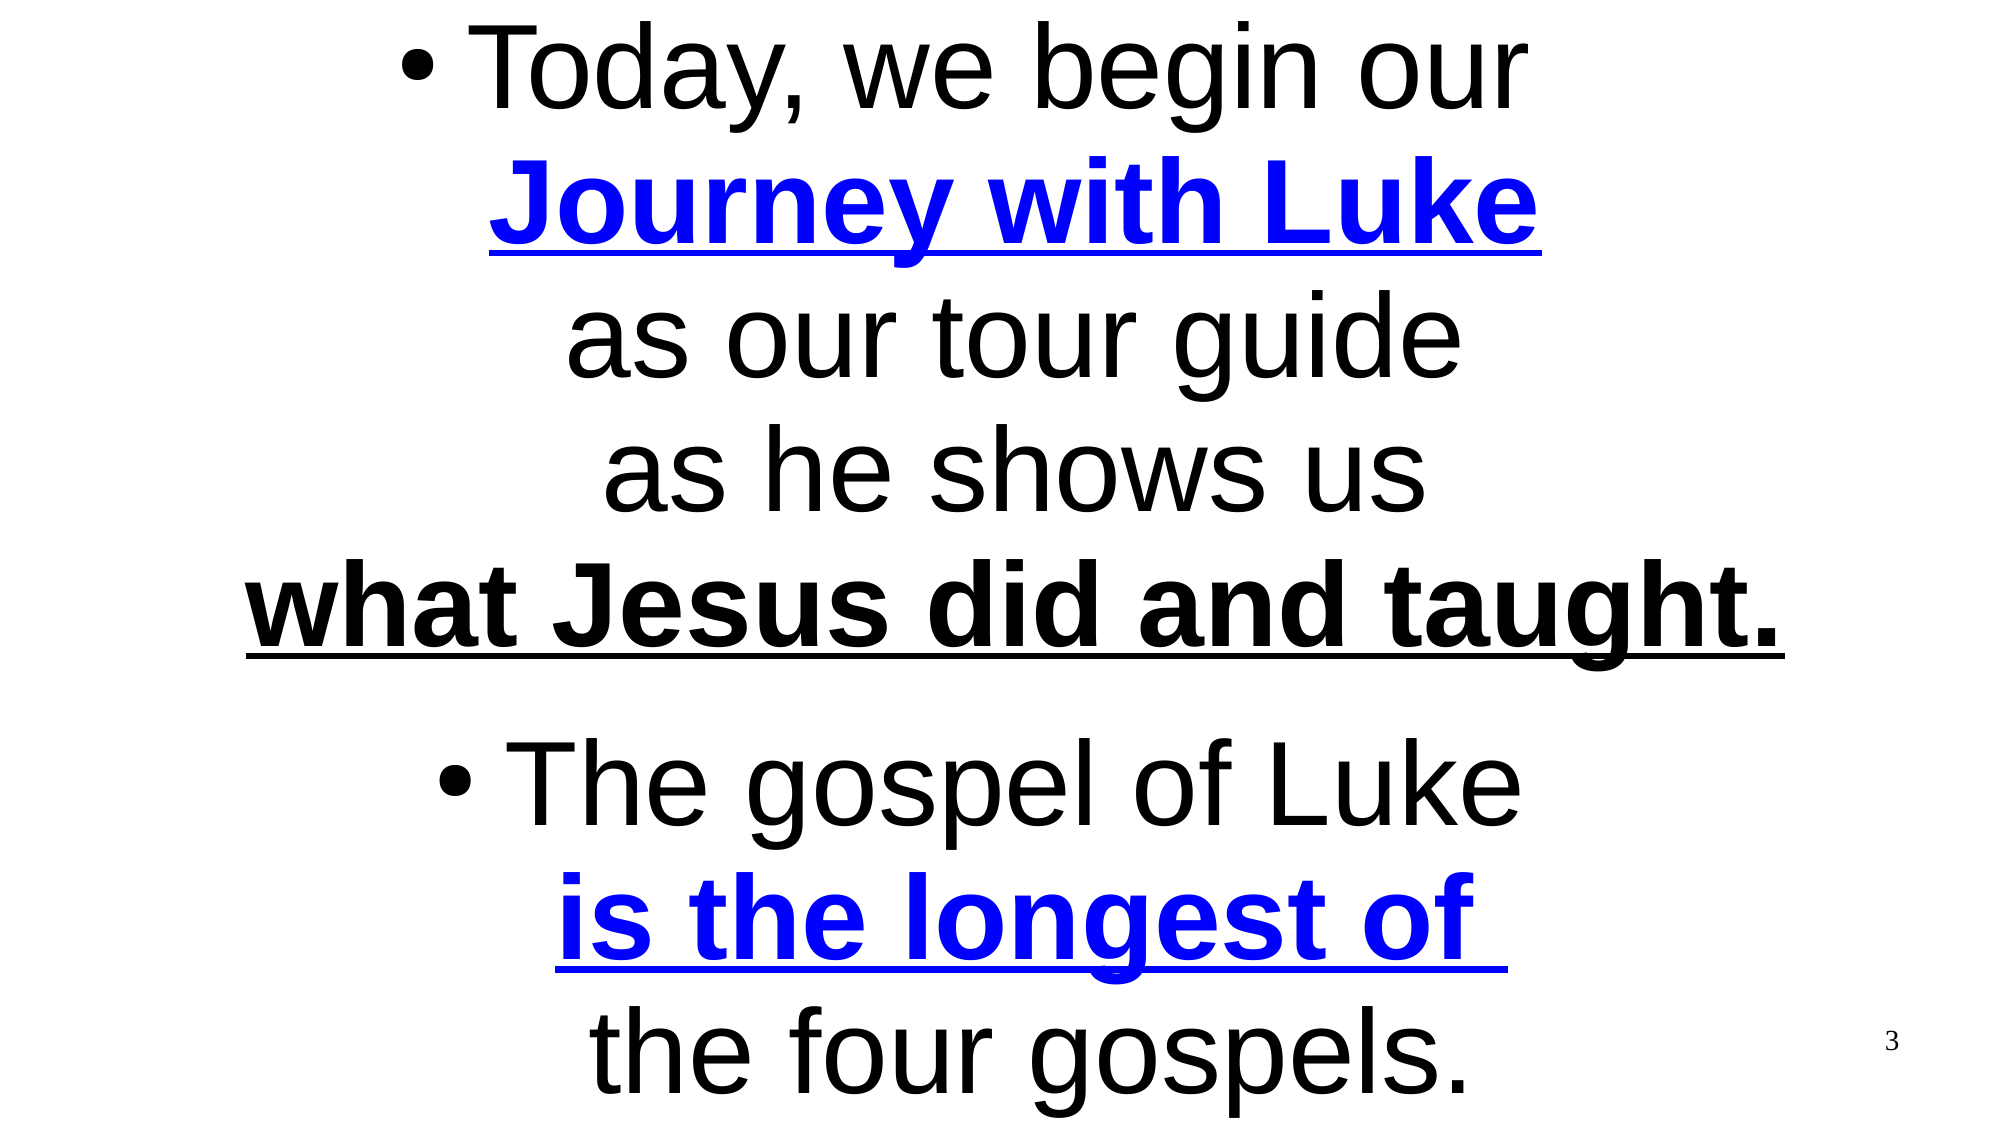

# Today, we begin our Journey with Luke as our tour guide as he shows us what Jesus did and taught.
The gospel of Luke
is the longest of
the four gospels.
3